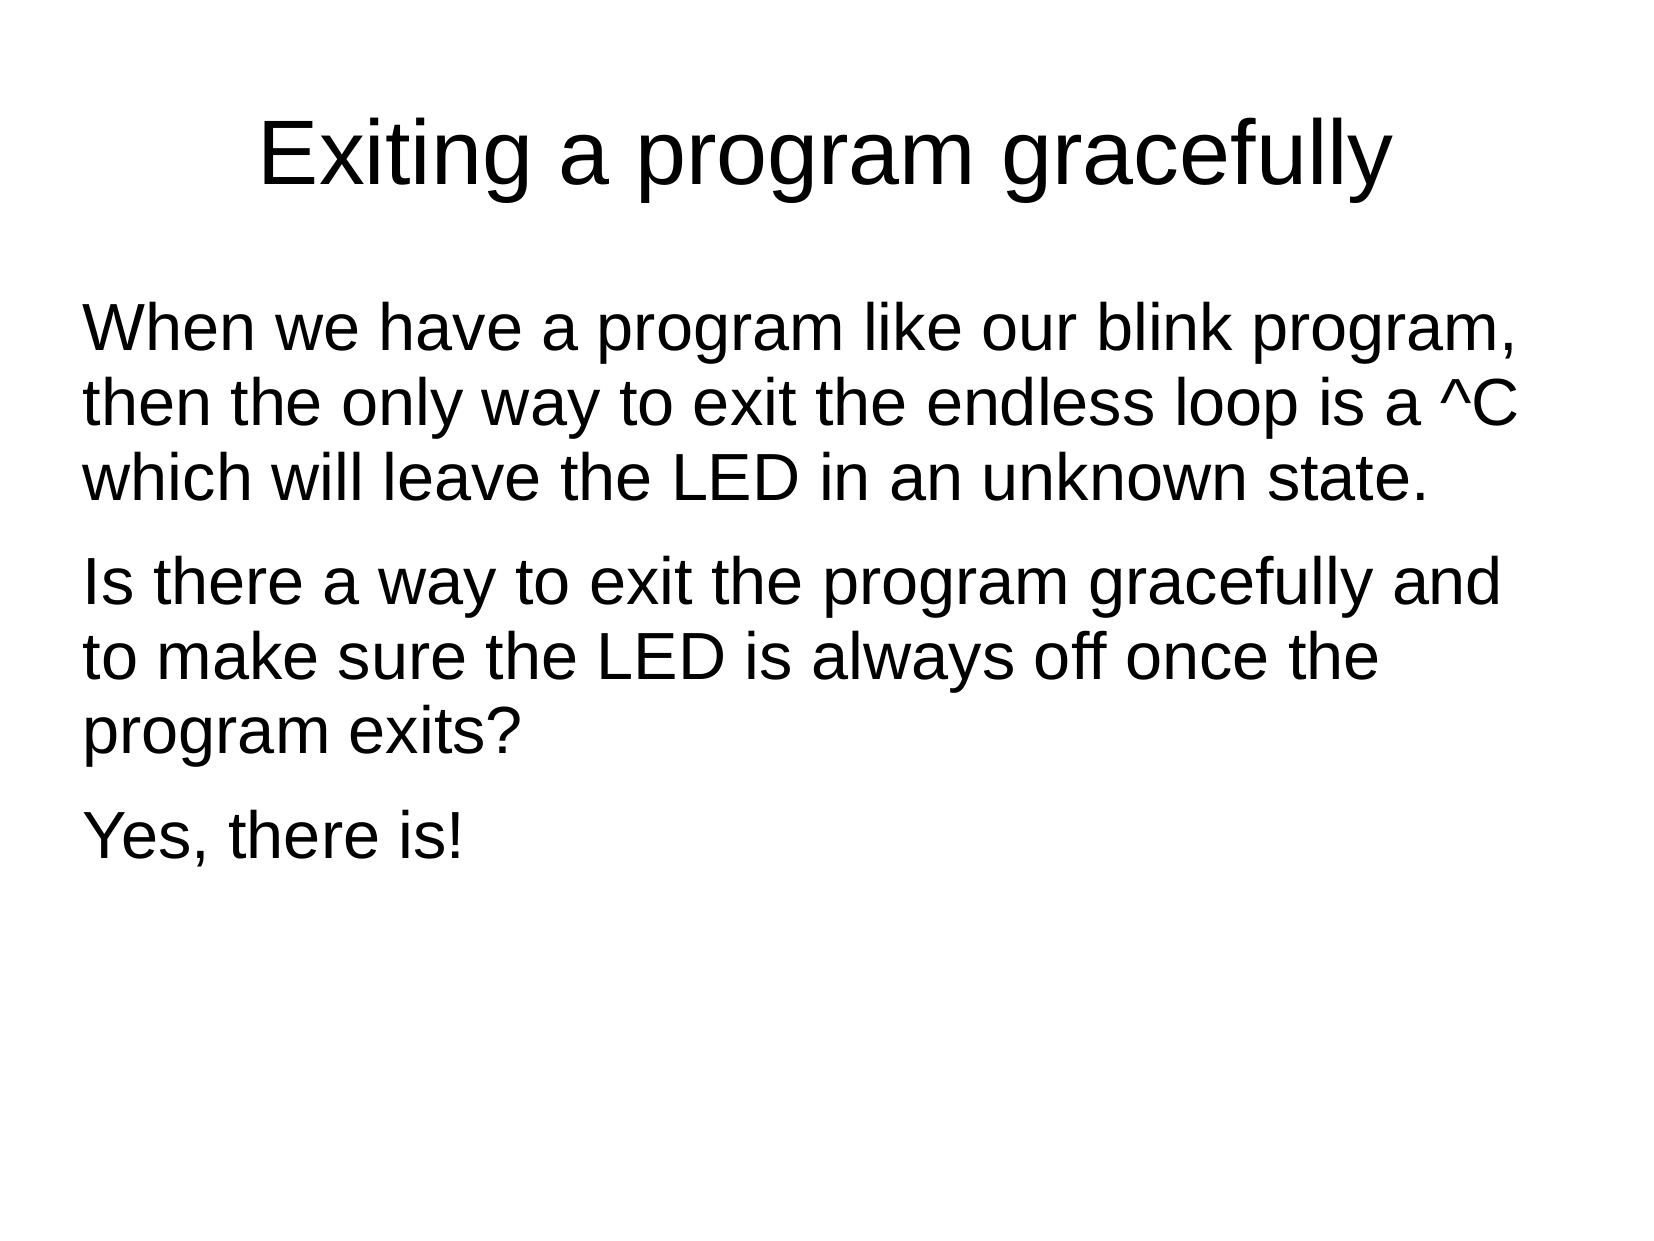

# Exiting a program gracefully
When we have a program like our blink program, then the only way to exit the endless loop is a ^C which will leave the LED in an unknown state.
Is there a way to exit the program gracefully and to make sure the LED is always off once the program exits?
Yes, there is!